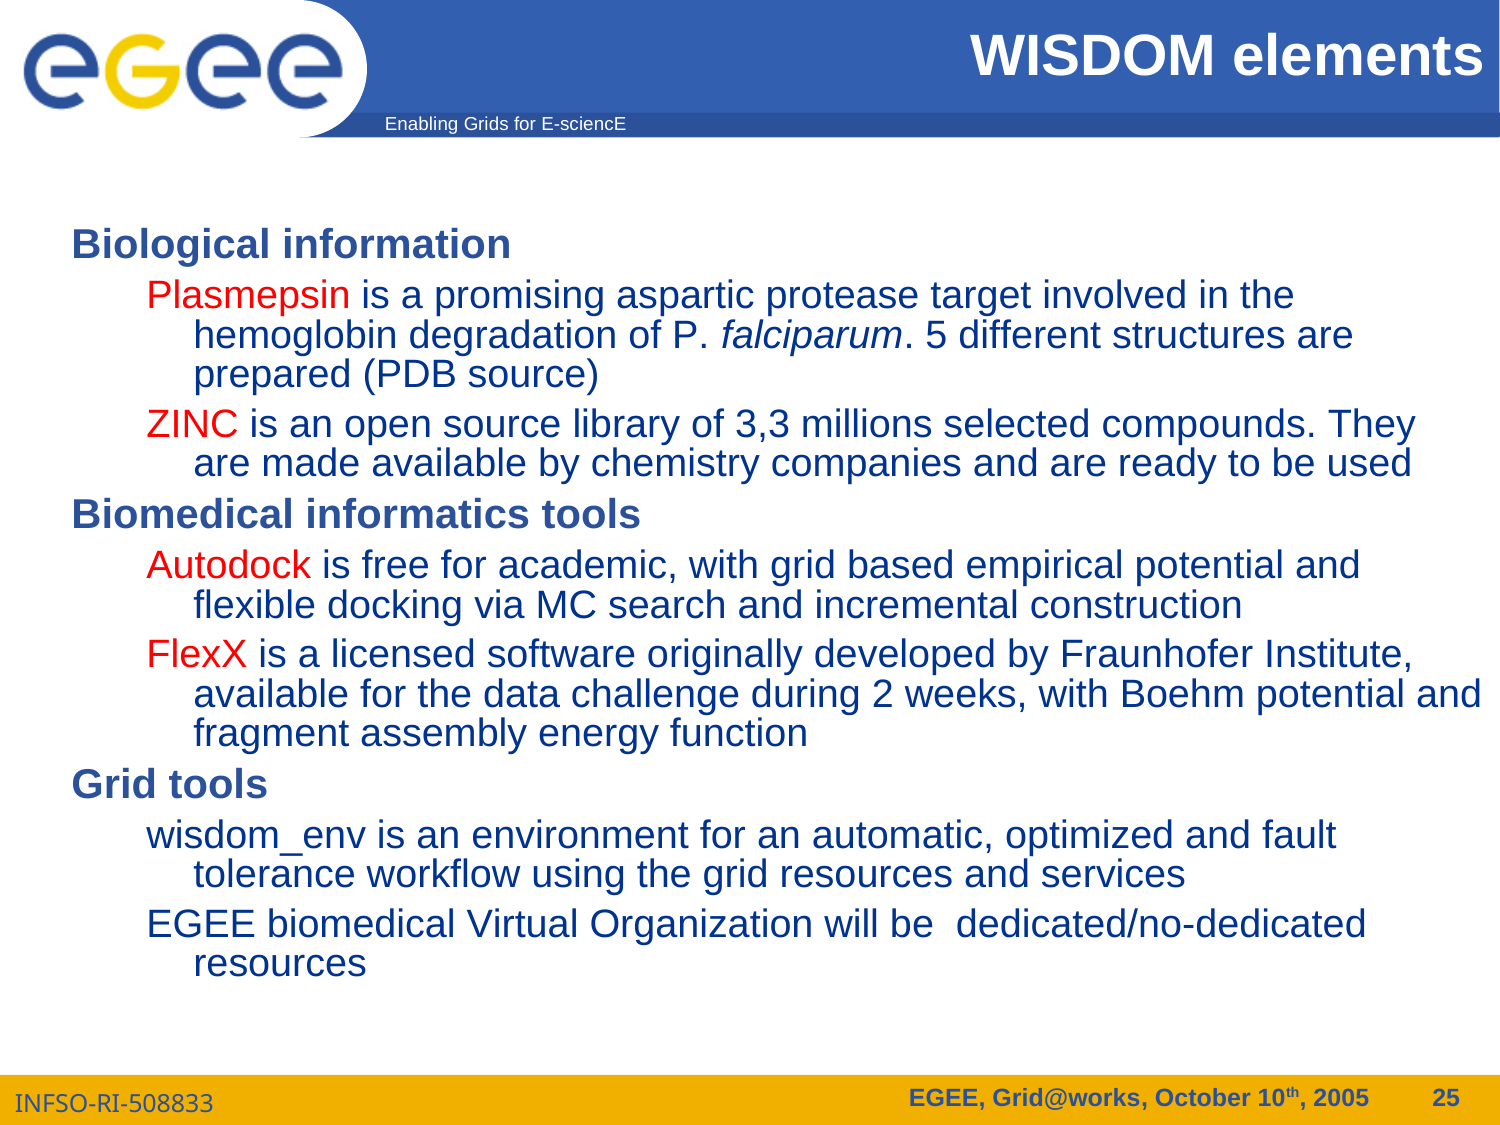

# WISDOM elements
Biological information
Plasmepsin is a promising aspartic protease target involved in the hemoglobin degradation of P. falciparum. 5 different structures are prepared (PDB source)
ZINC is an open source library of 3,3 millions selected compounds. They are made available by chemistry companies and are ready to be used
Biomedical informatics tools
Autodock is free for academic, with grid based empirical potential and flexible docking via MC search and incremental construction
FlexX is a licensed software originally developed by Fraunhofer Institute, available for the data challenge during 2 weeks, with Boehm potential and fragment assembly energy function
Grid tools
wisdom_env is an environment for an automatic, optimized and fault tolerance workflow using the grid resources and services
EGEE biomedical Virtual Organization will be dedicated/no-dedicated resources
MIE 2005 Healthgrid workshop, Geneva, August 2005
25